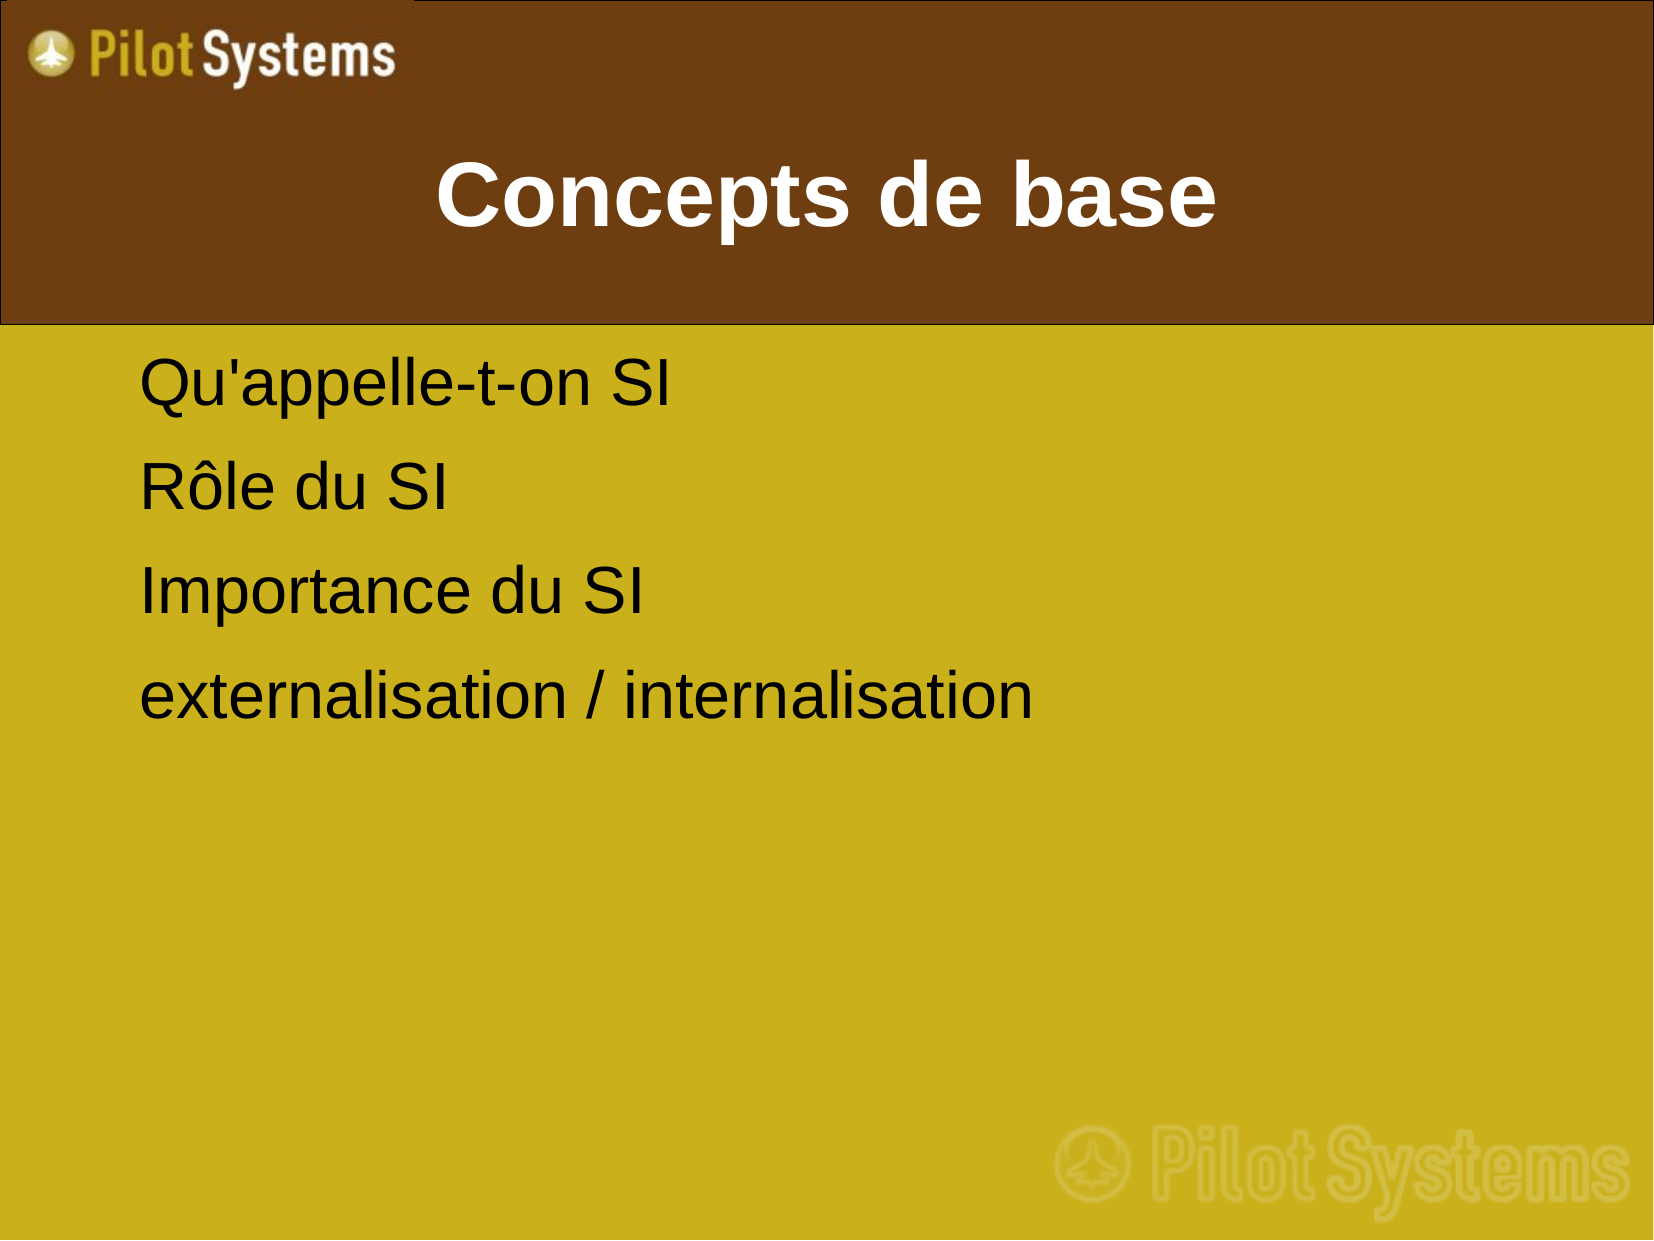

# Concepts de base
Qu'appelle-t-on SI
Rôle du SI
Importance du SI
externalisation / internalisation